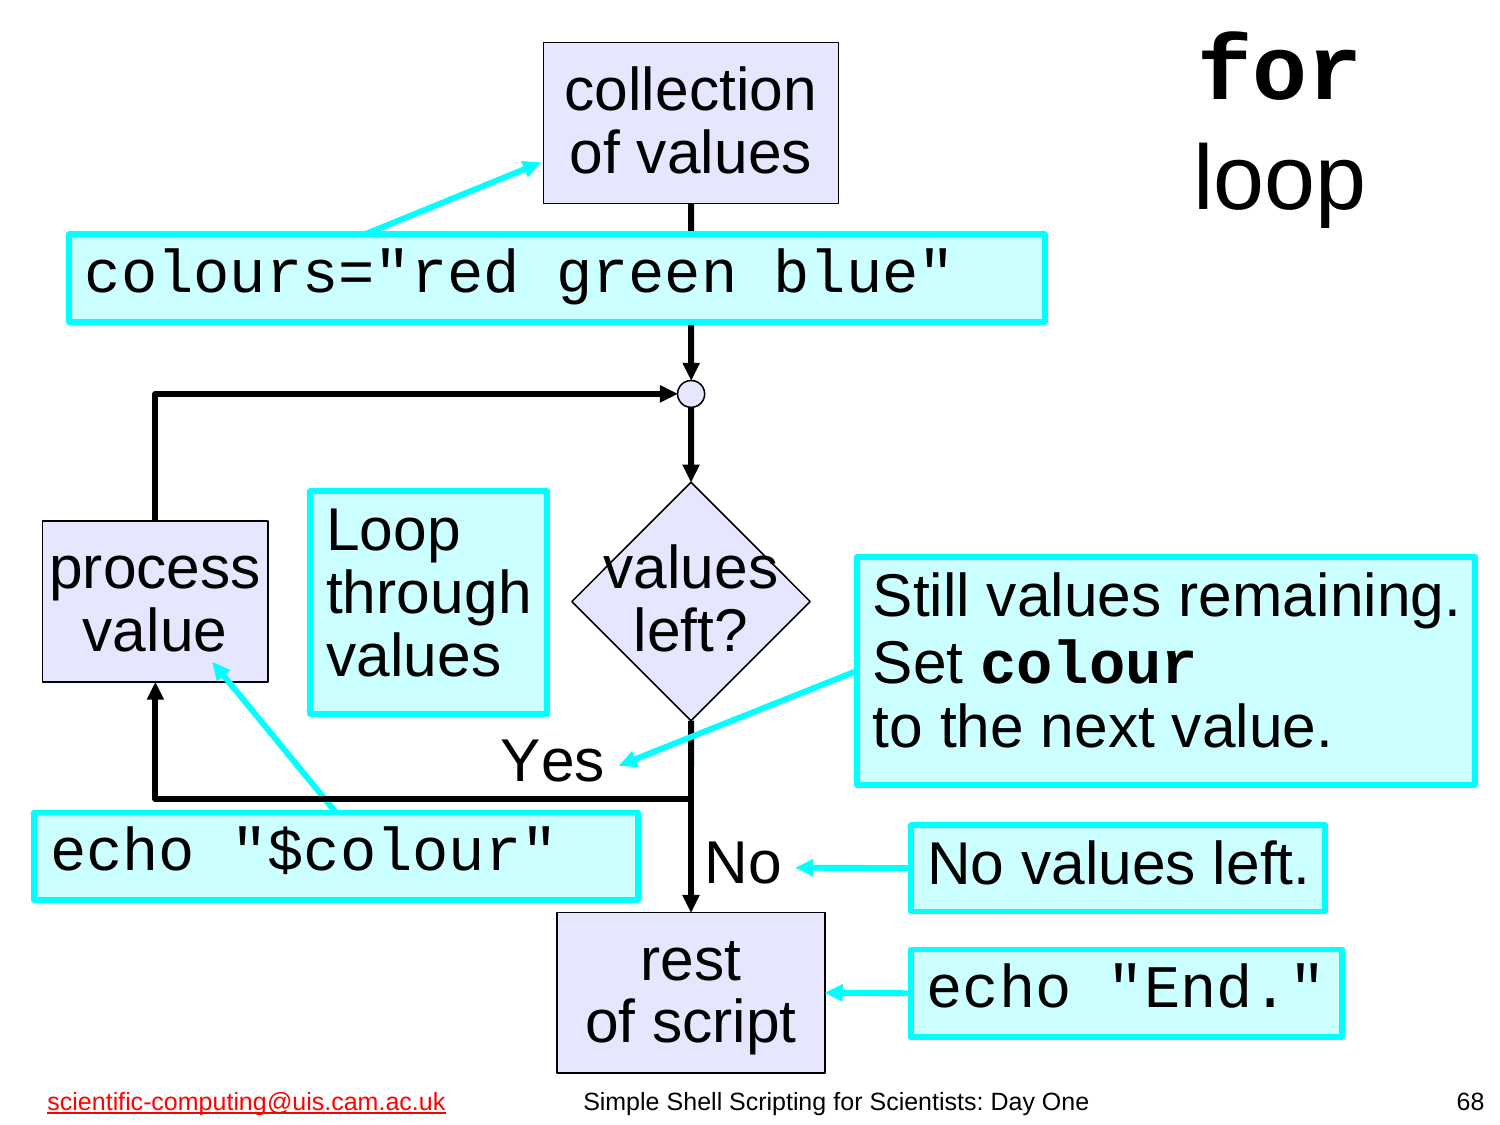

# for loop
collection
of values
colours="red green blue"
values
left?
Loop
through
values
process
value
Still values remaining.
Set colour
to the next value.
Yes
echo "$colour"
No values left.
No
rest
of script
echo "End."
Python for absolute beginners
68